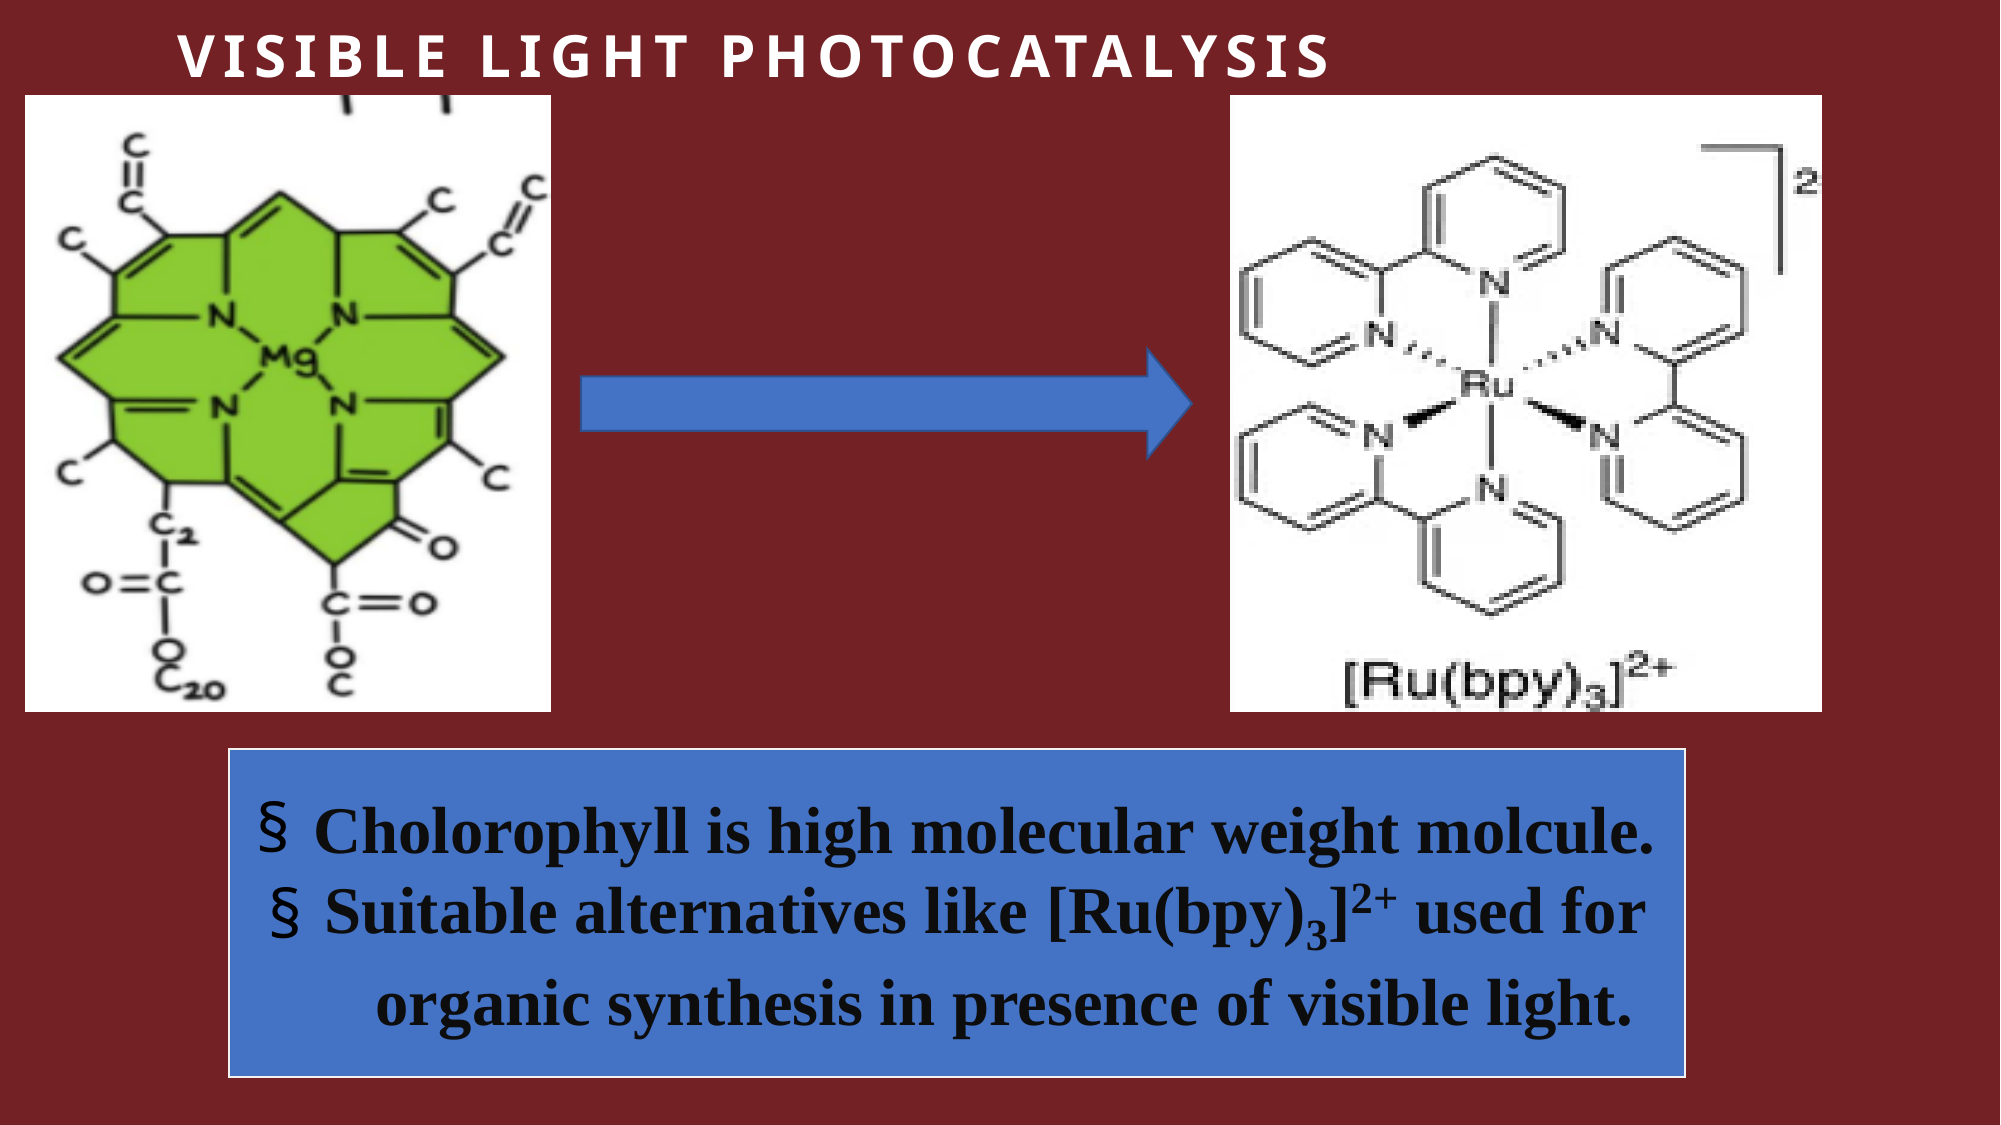

# Visible light photocatalysis
Cholorophyll is high molecular weight molcule.
Suitable alternatives like [Ru(bpy)3]2+ used for organic synthesis in presence of visible light.